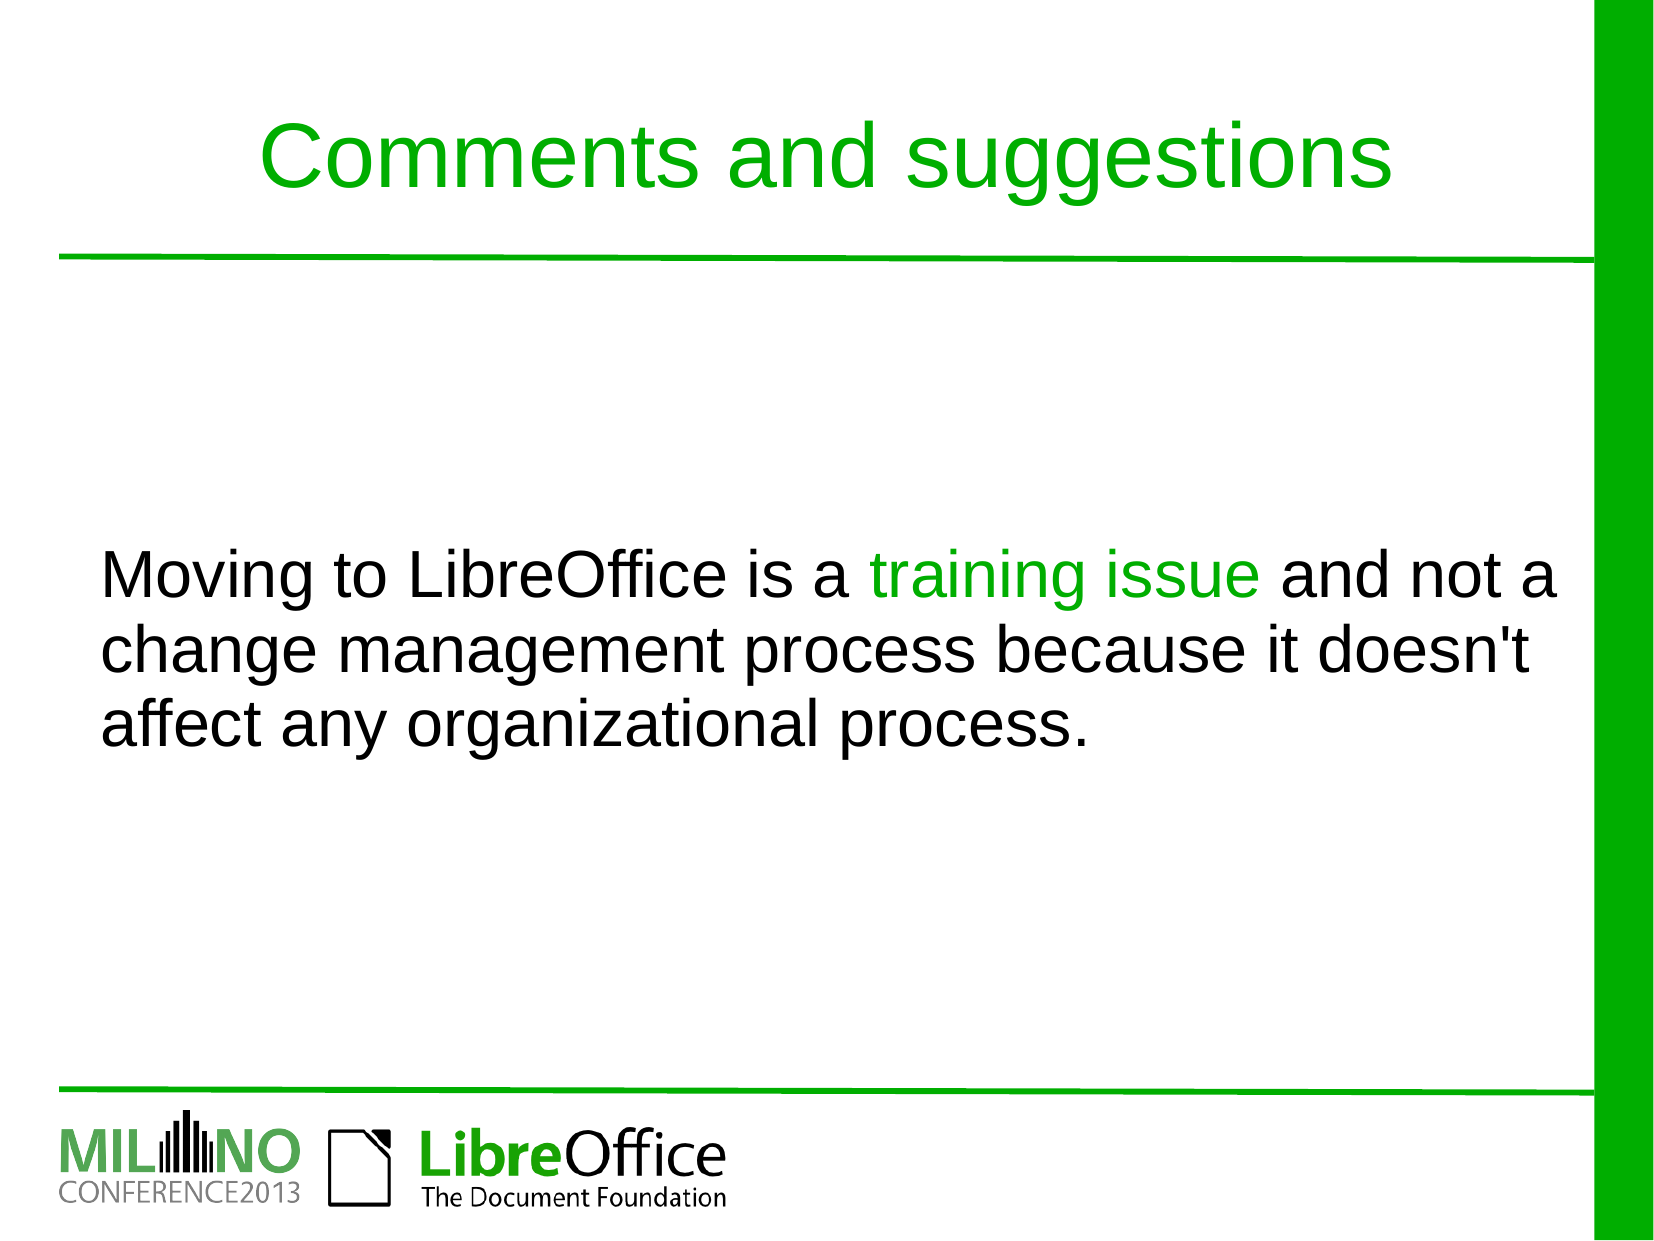

Comments and suggestions
# Moving to LibreOffice is a training issue and not a change management process because it doesn't affect any organizational process.